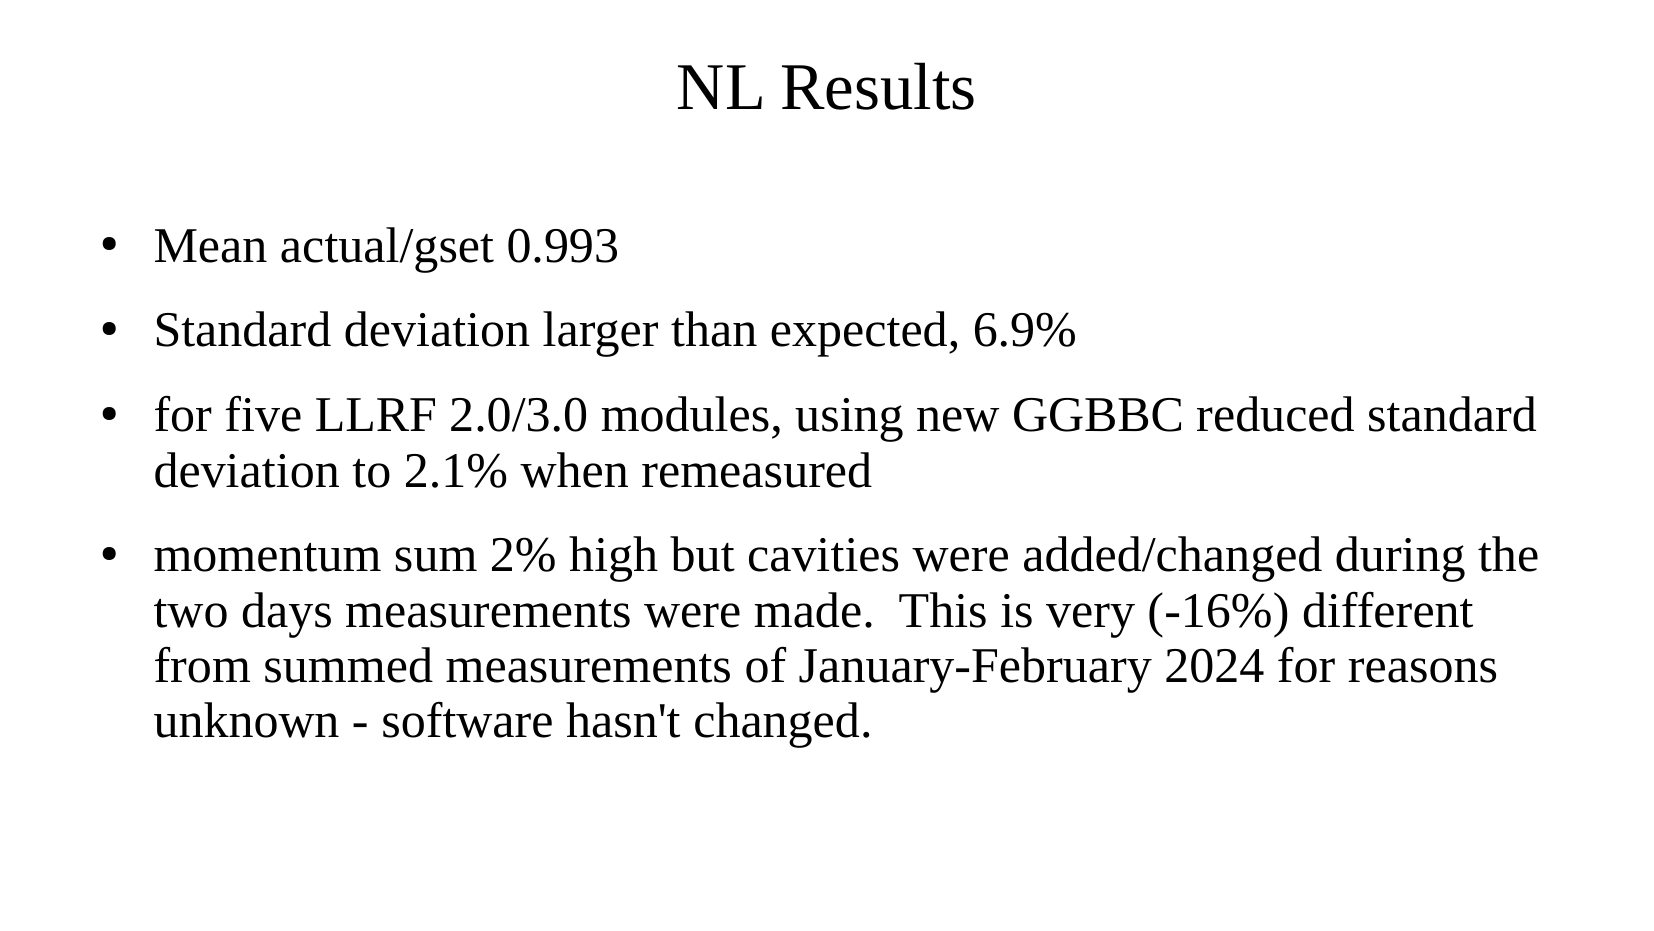

# NL Results
Mean actual/gset 0.993
Standard deviation larger than expected, 6.9%
for five LLRF 2.0/3.0 modules, using new GGBBC reduced standard deviation to 2.1% when remeasured
momentum sum 2% high but cavities were added/changed during the two days measurements were made. This is very (-16%) different from summed measurements of January-February 2024 for reasons unknown - software hasn't changed.